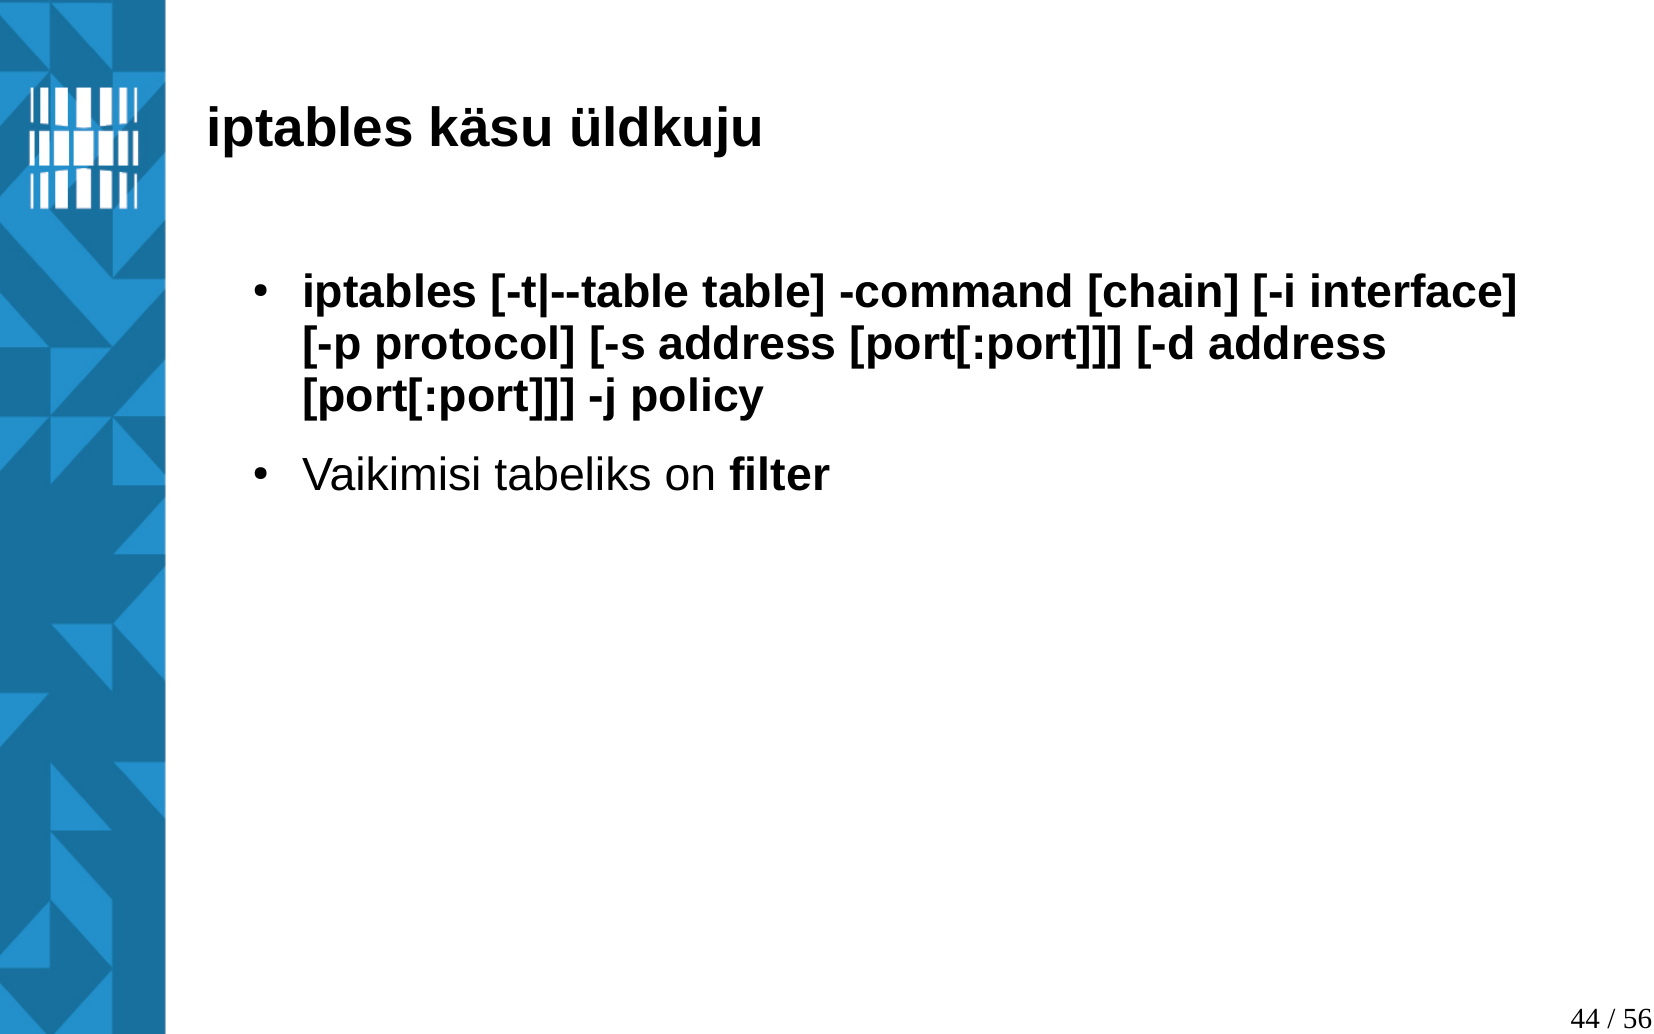

# iptables käsu üldkuju
iptables [-t|--table table] -command [chain] [-i interface] [-p protocol] [-s address [port[:port]]] [-d address [port[:port]]] -j policy
Vaikimisi tabeliks on filter
44